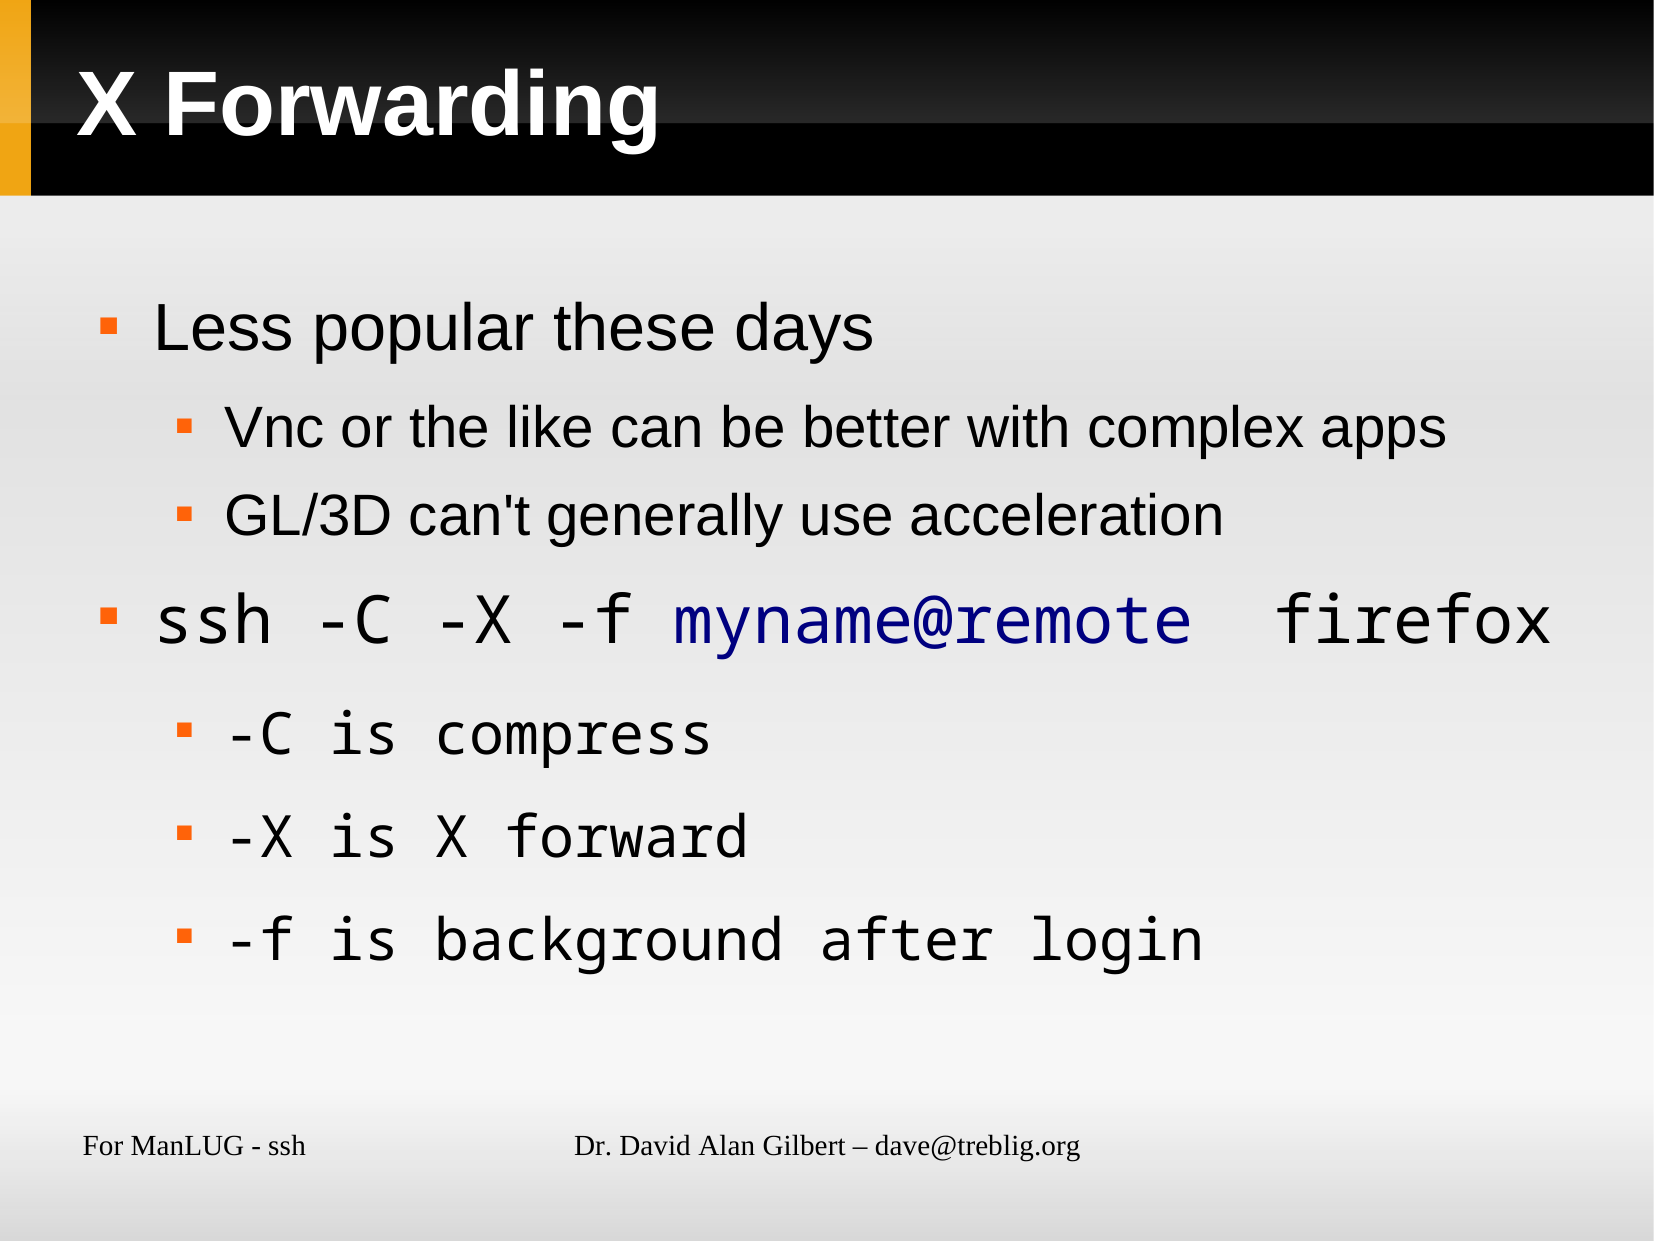

# X Forwarding
Less popular these days
Vnc or the like can be better with complex apps
GL/3D can't generally use acceleration
ssh -C -X -f myname@remote firefox
-C is compress
-X is X forward
-f is background after login